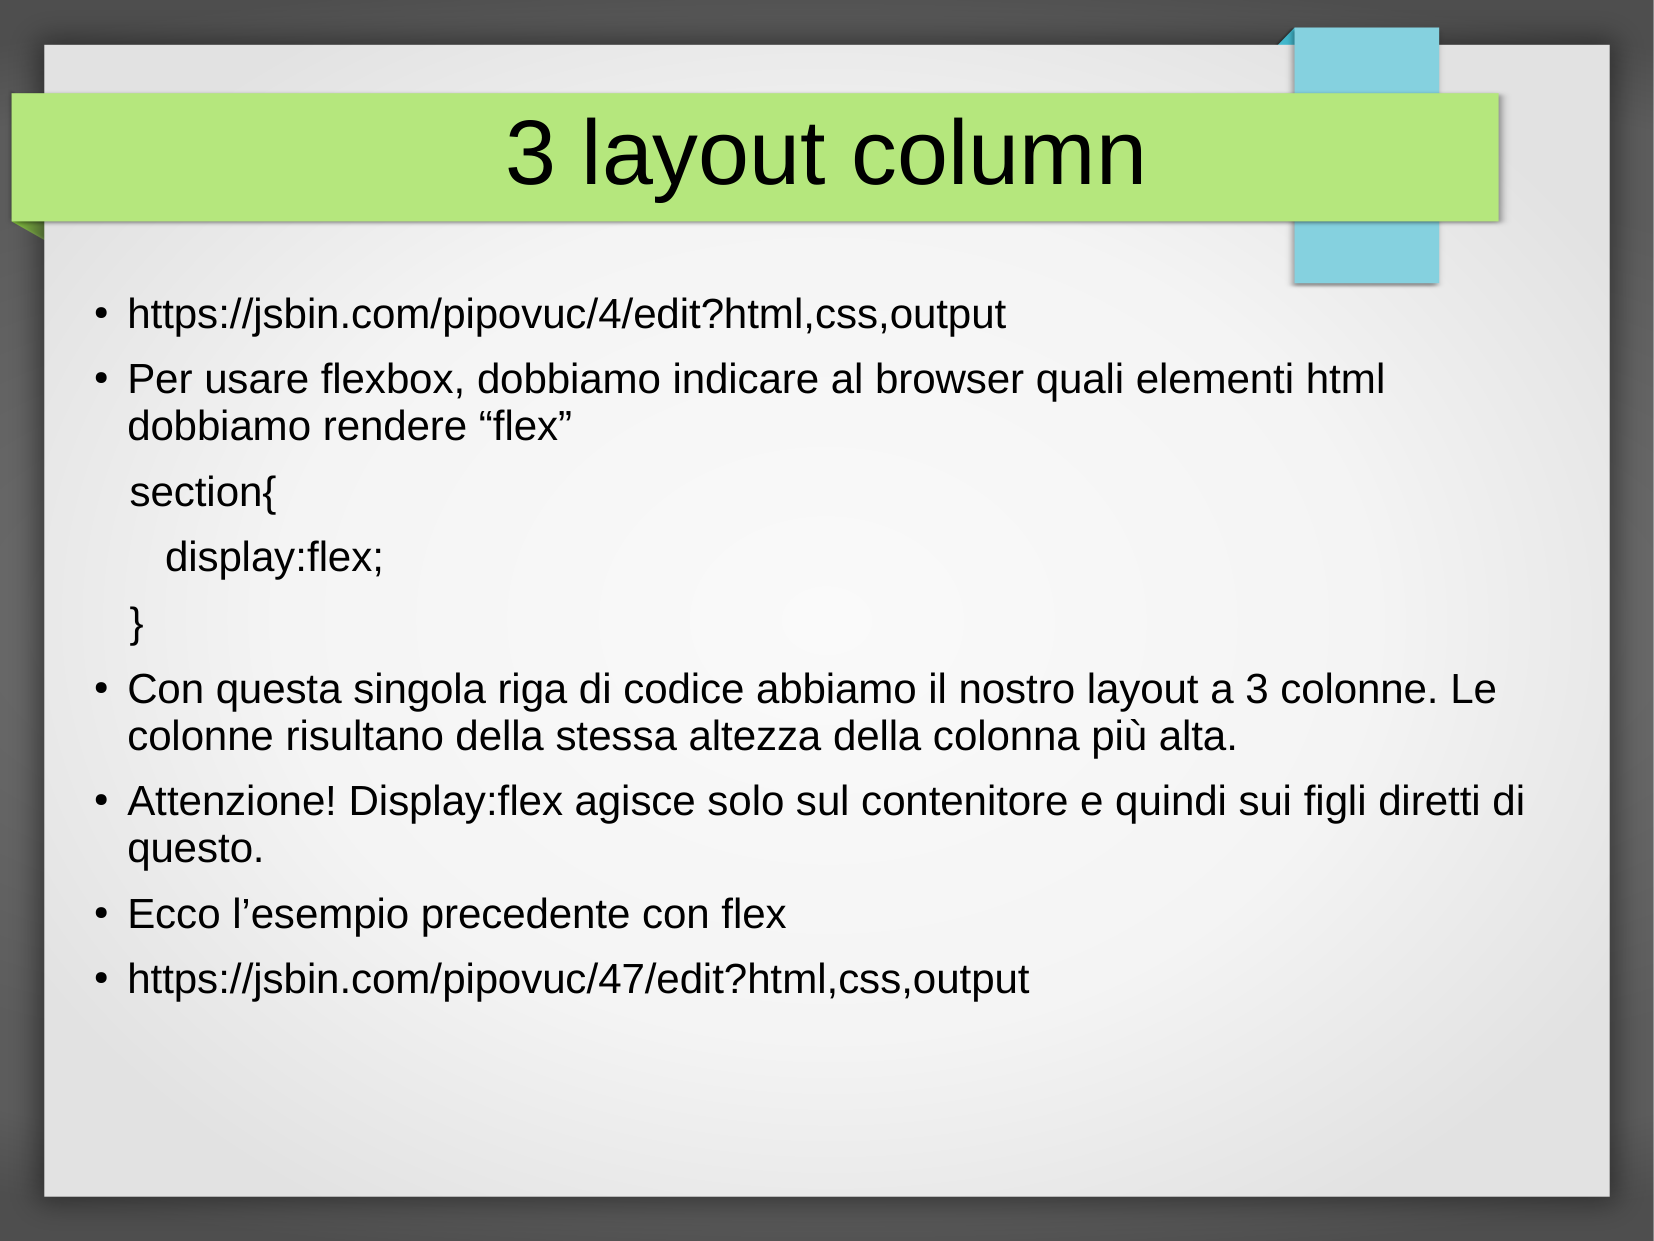

# 3 layout column
https://jsbin.com/pipovuc/4/edit?html,css,output
Per usare flexbox, dobbiamo indicare al browser quali elementi html dobbiamo rendere “flex”
 section{
 display:flex;
 }
Con questa singola riga di codice abbiamo il nostro layout a 3 colonne. Le colonne risultano della stessa altezza della colonna più alta.
Attenzione! Display:flex agisce solo sul contenitore e quindi sui figli diretti di questo.
Ecco l’esempio precedente con flex
https://jsbin.com/pipovuc/47/edit?html,css,output